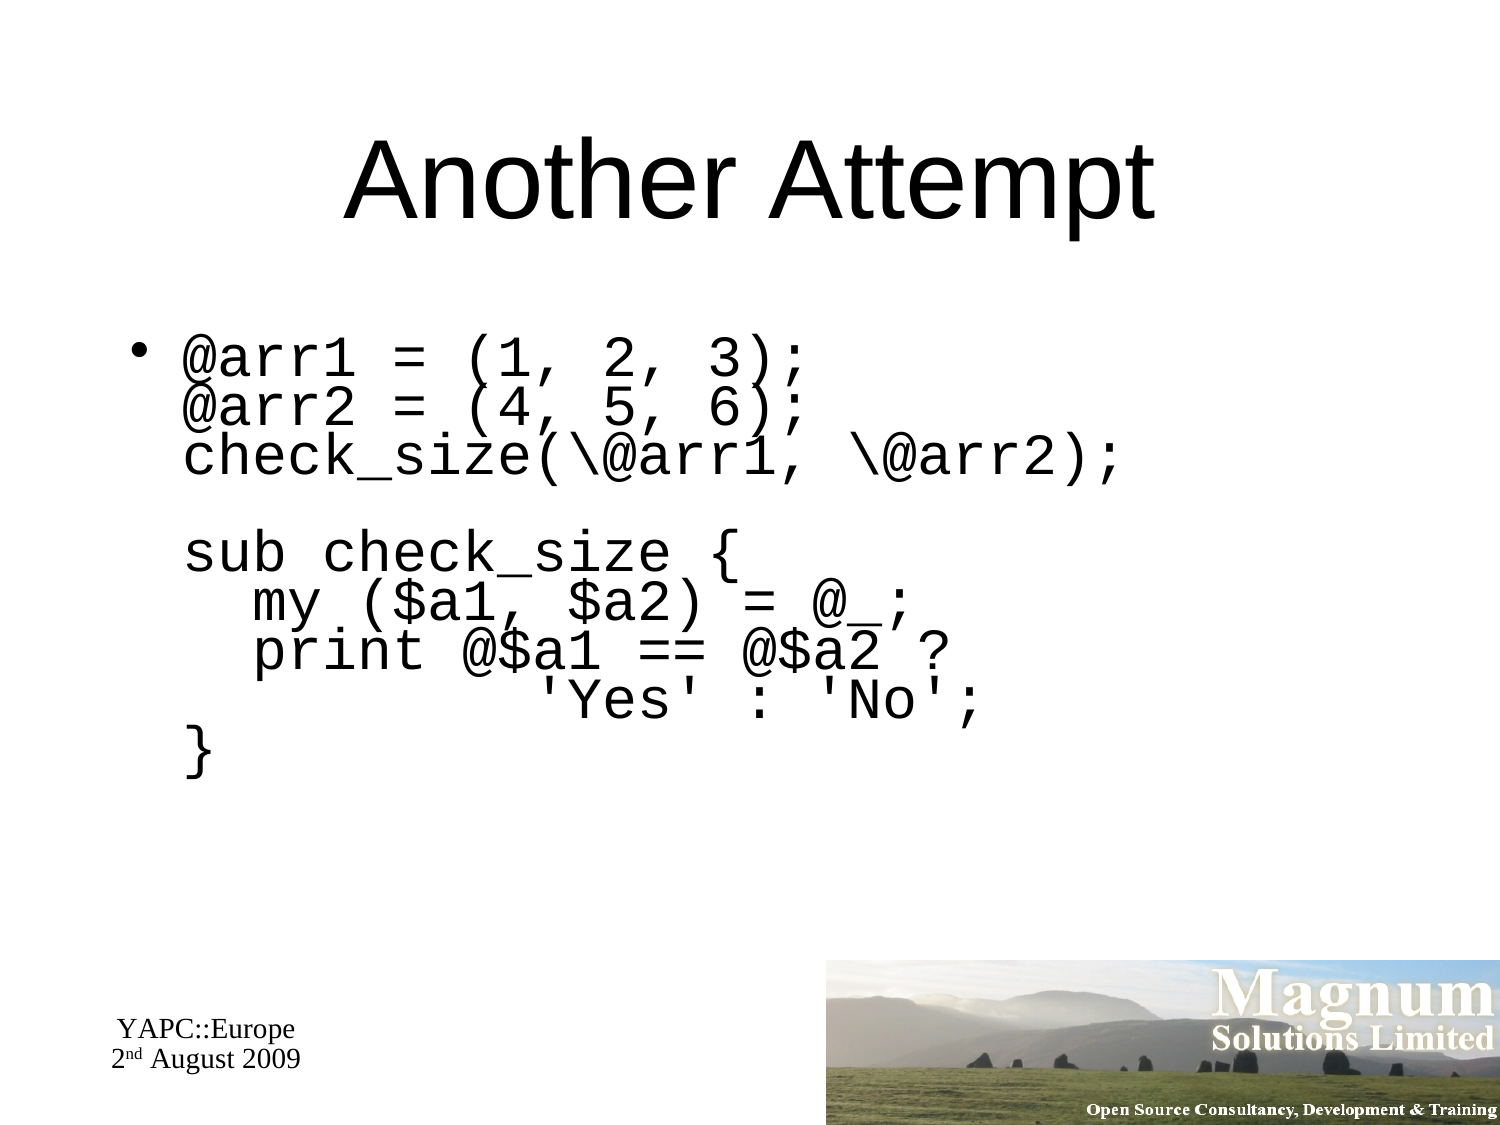

# Another Attempt
@arr1 = (1, 2, 3);
@arr2 = (4, 5, 6);
check_size(\@arr1, \@arr2);
sub check_size {
 my ($a1, $a2) = @_;
 print @$a1 == @$a2 ?
 'Yes' : 'No';
}